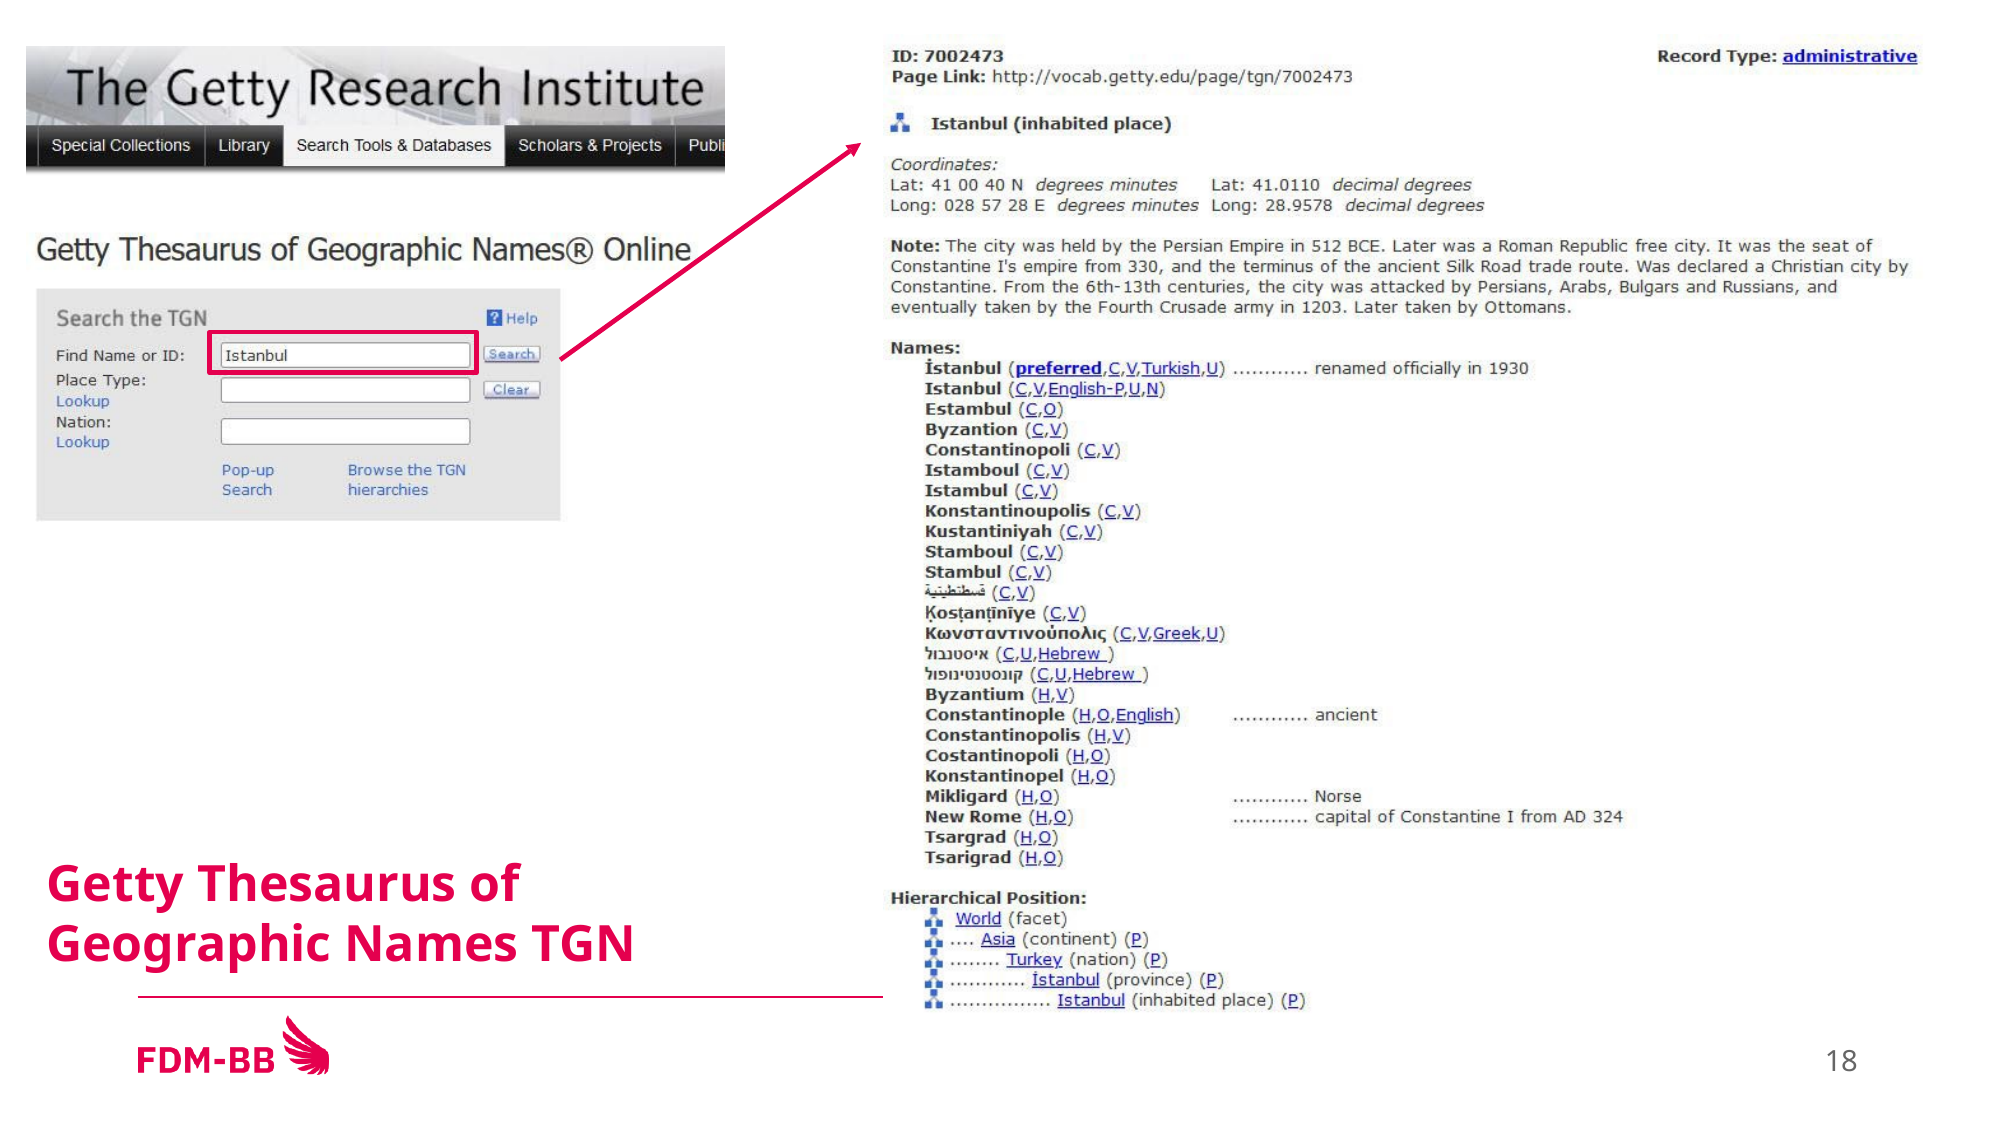

Getty Thesaurus of Geographic Names TGN
18